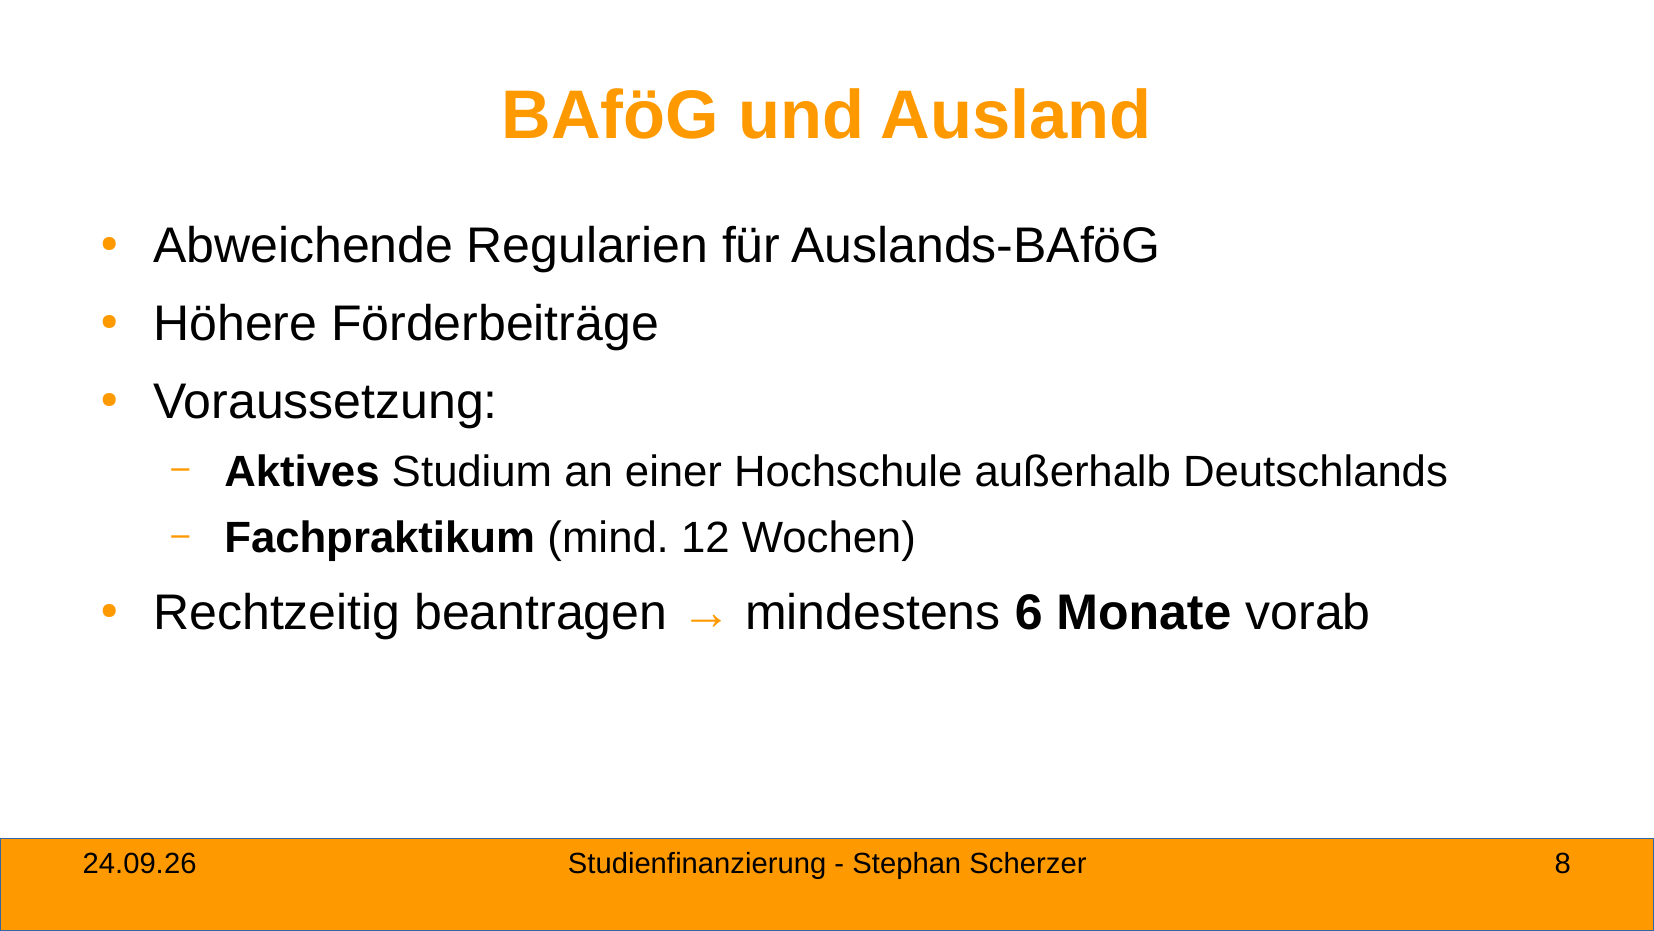

# BAföG und Ausland
Abweichende Regularien für Auslands-BAföG
Höhere Förderbeiträge
Voraussetzung:
Aktives Studium an einer Hochschule außerhalb Deutschlands
Fachpraktikum (mind. 12 Wochen)
Rechtzeitig beantragen → mindestens 6 Monate vorab
Studienfinanzierung - Stephan Scherzer
8